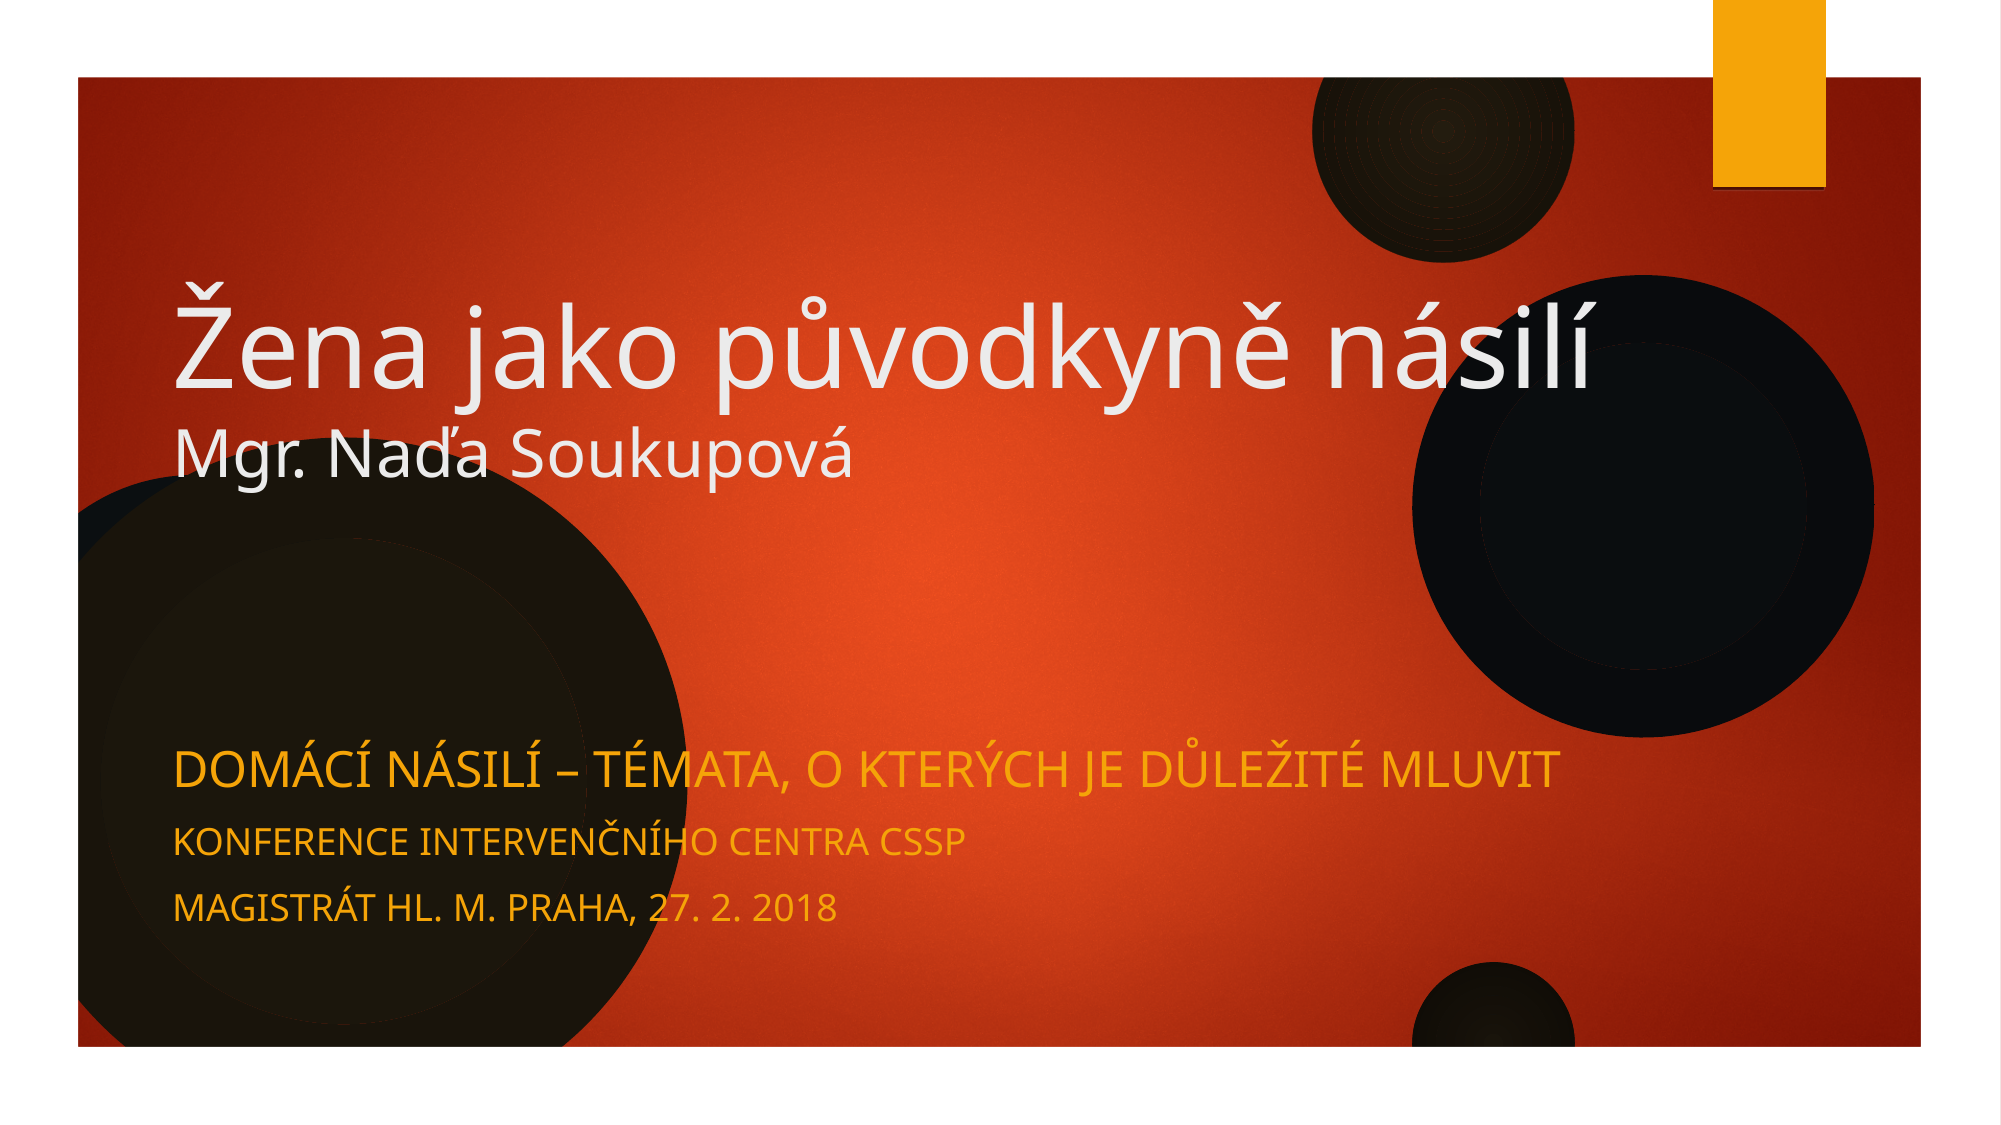

# Žena jako původkyně násilí Mgr. Naďa Soukupová
Domácí násilí – témata, o kterých je důležité mluvit
Konference Intervenčního centra CSSP
Magistrát hl. m. Praha, 27. 2. 2018